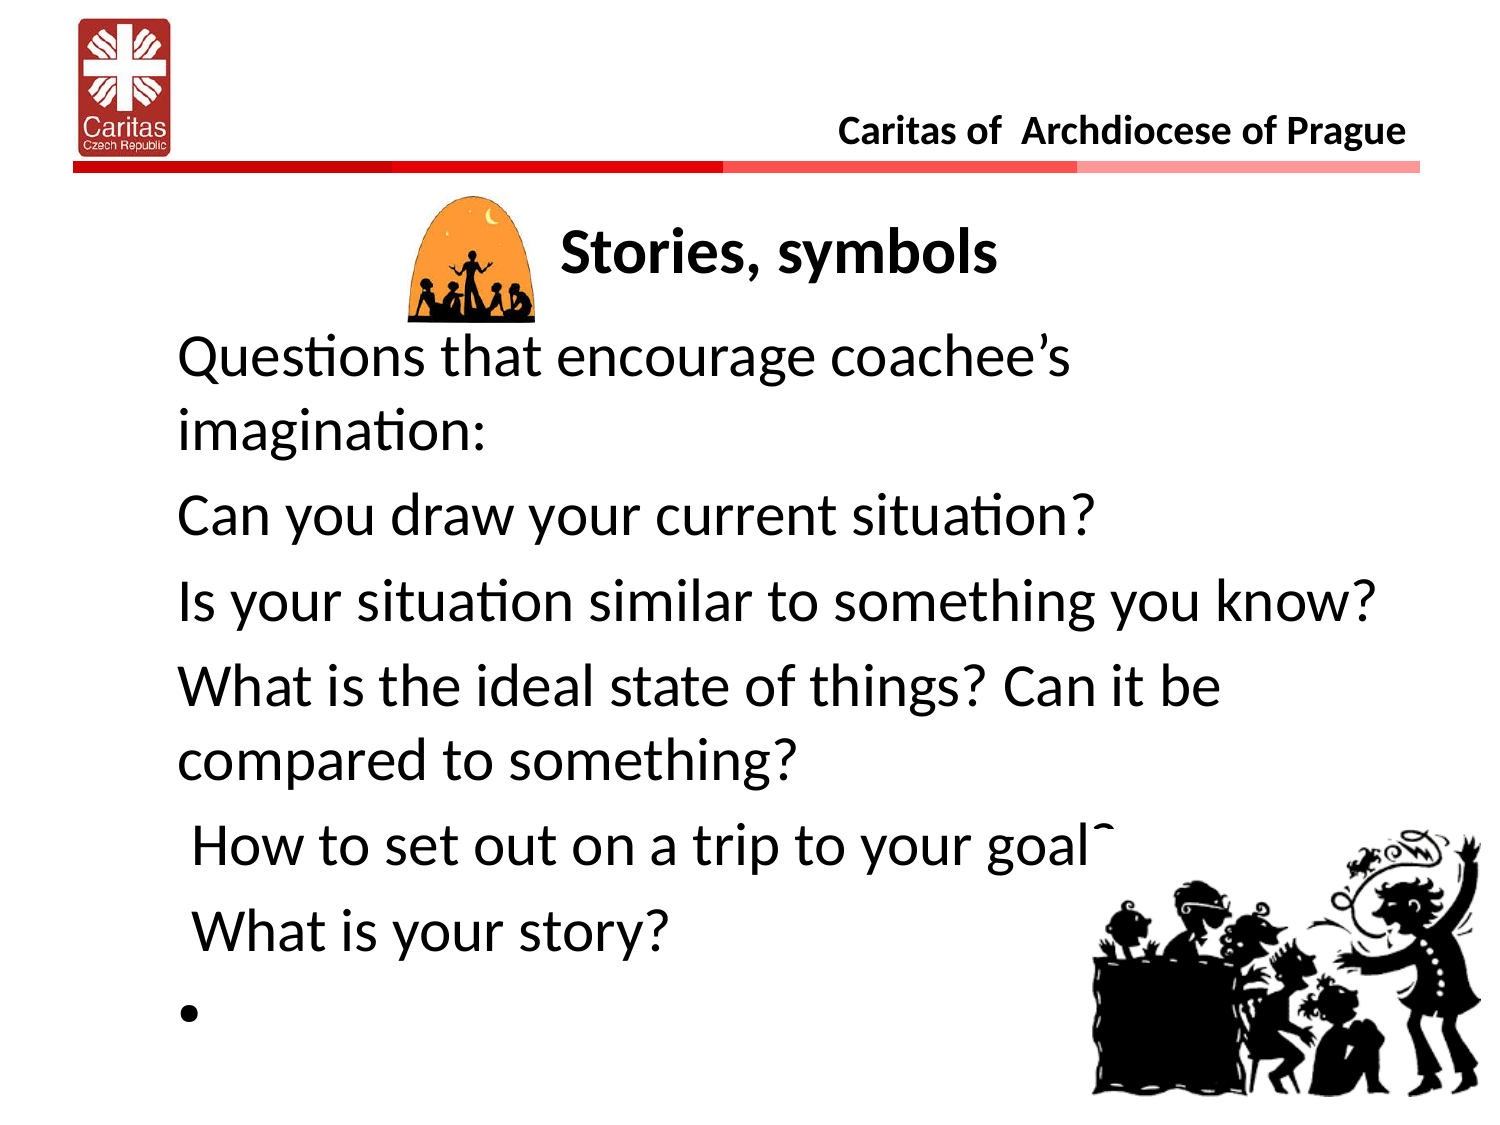

Caritas of Archdiocese of Prague
# Stories, symbols
Questions that encourage coachee’s imagination:
Can you draw your current situation?
Is your situation similar to something you know?
What is the ideal state of things? Can it be compared to something?
 How to set out on a trip to your goal?
 What is your story?